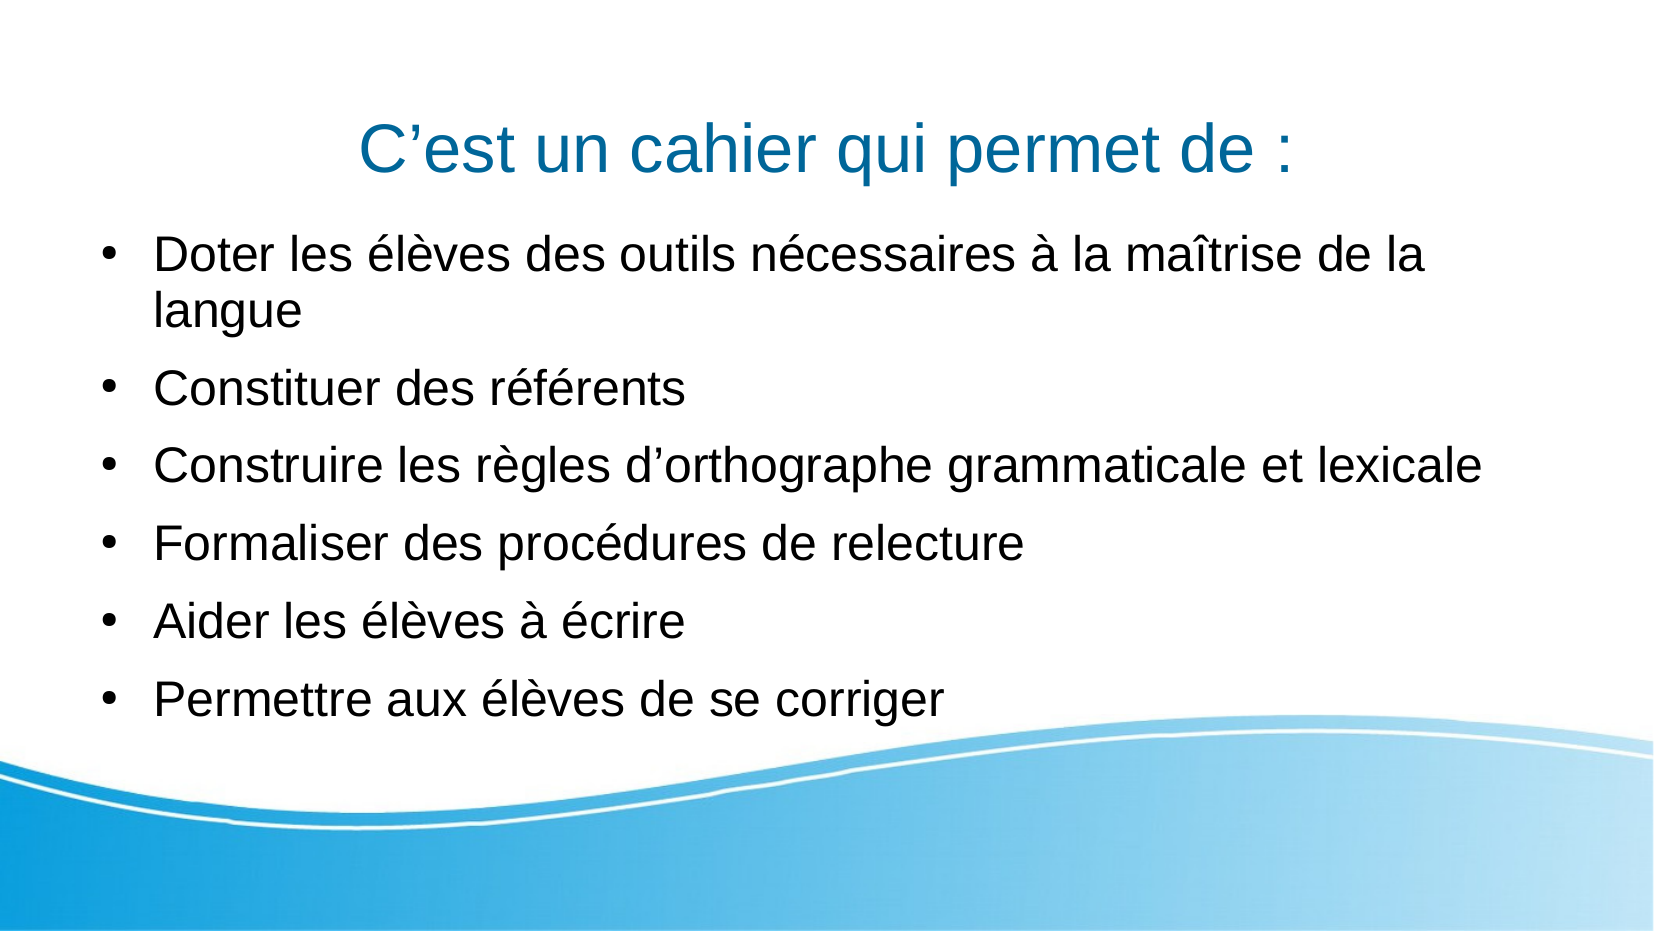

# C’est un cahier qui permet de :
Doter les élèves des outils nécessaires à la maîtrise de la langue
Constituer des référents
Construire les règles d’orthographe grammaticale et lexicale
Formaliser des procédures de relecture
Aider les élèves à écrire
Permettre aux élèves de se corriger